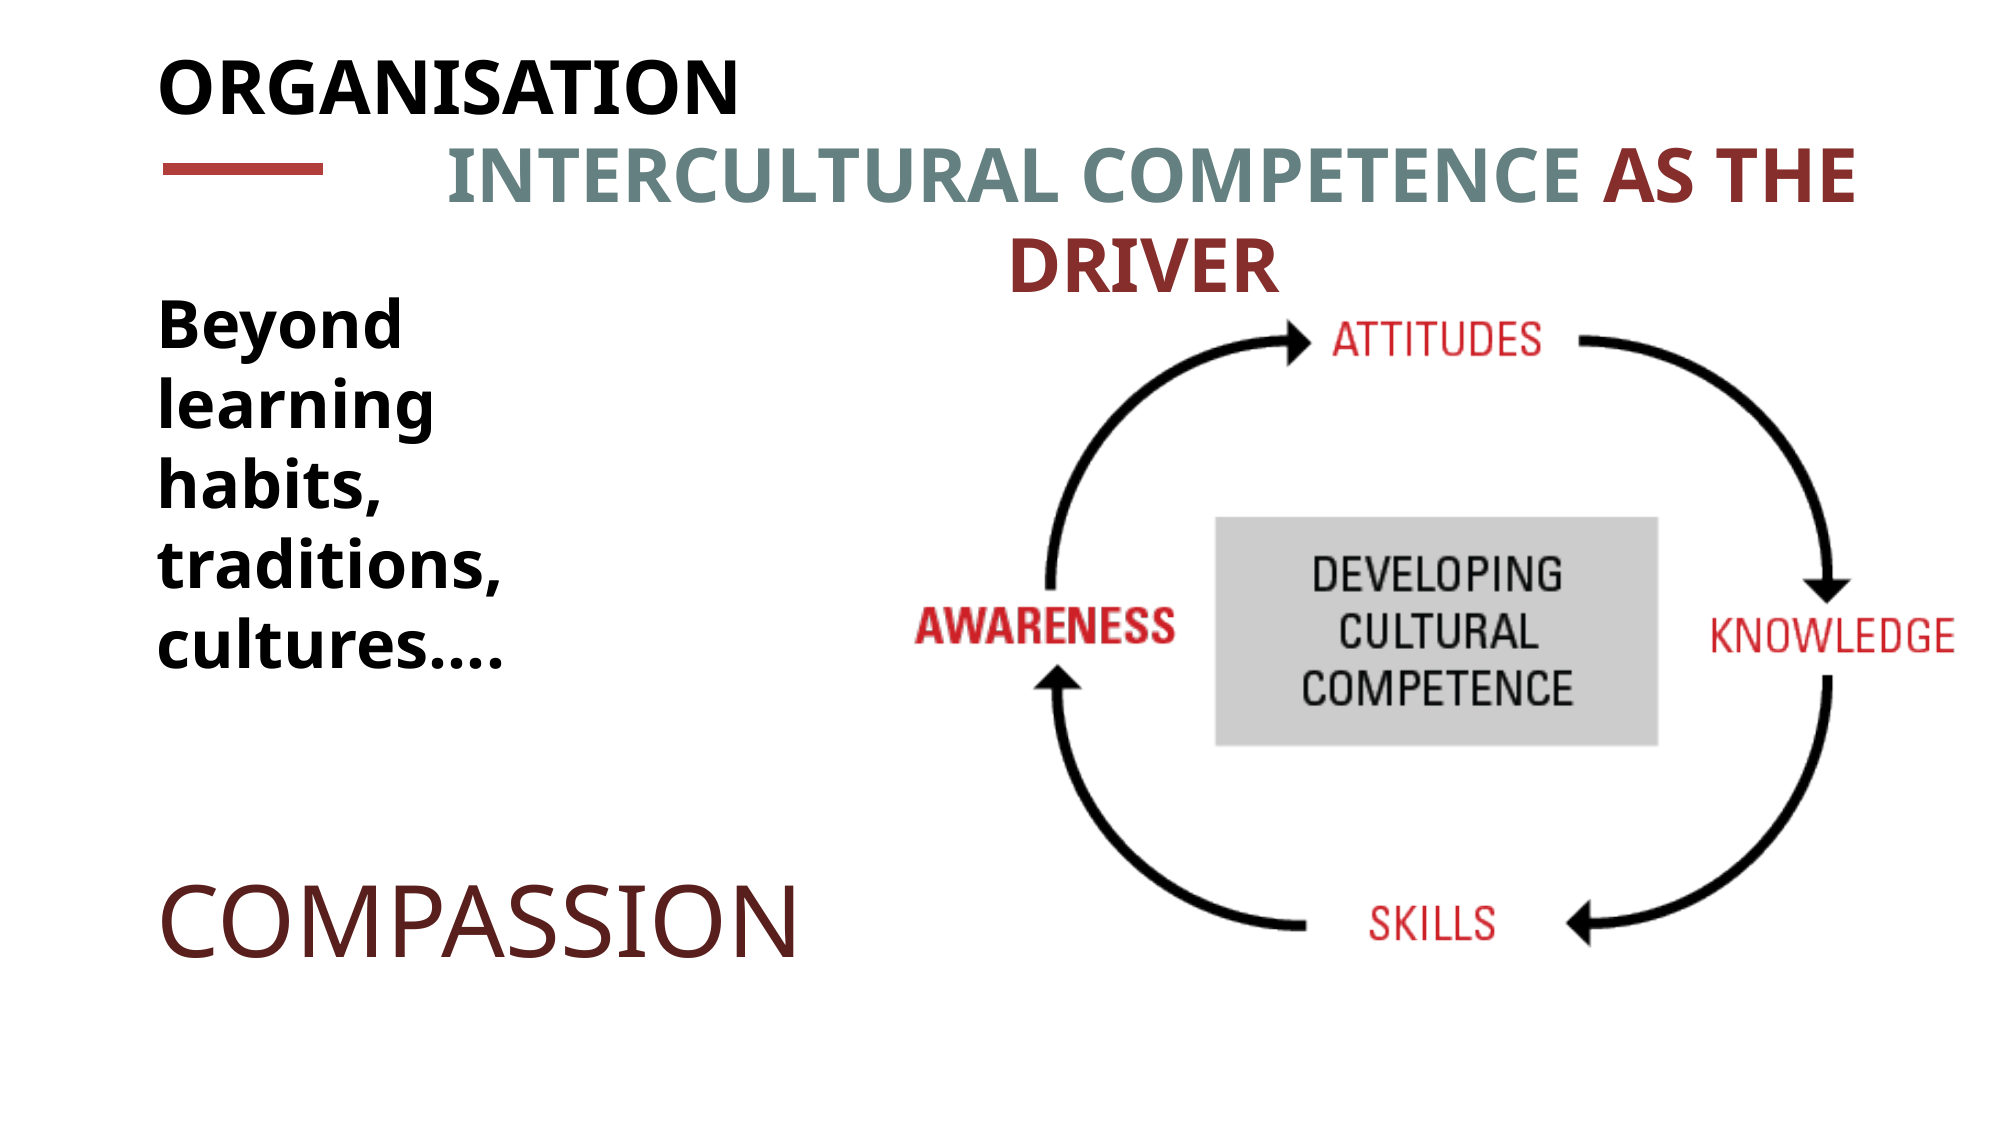

ORGANISATION
INTERCULTURAL COMPETENCE AS THE DRIVER
Beyond learning habits, traditions, cultures….
COMPASSION